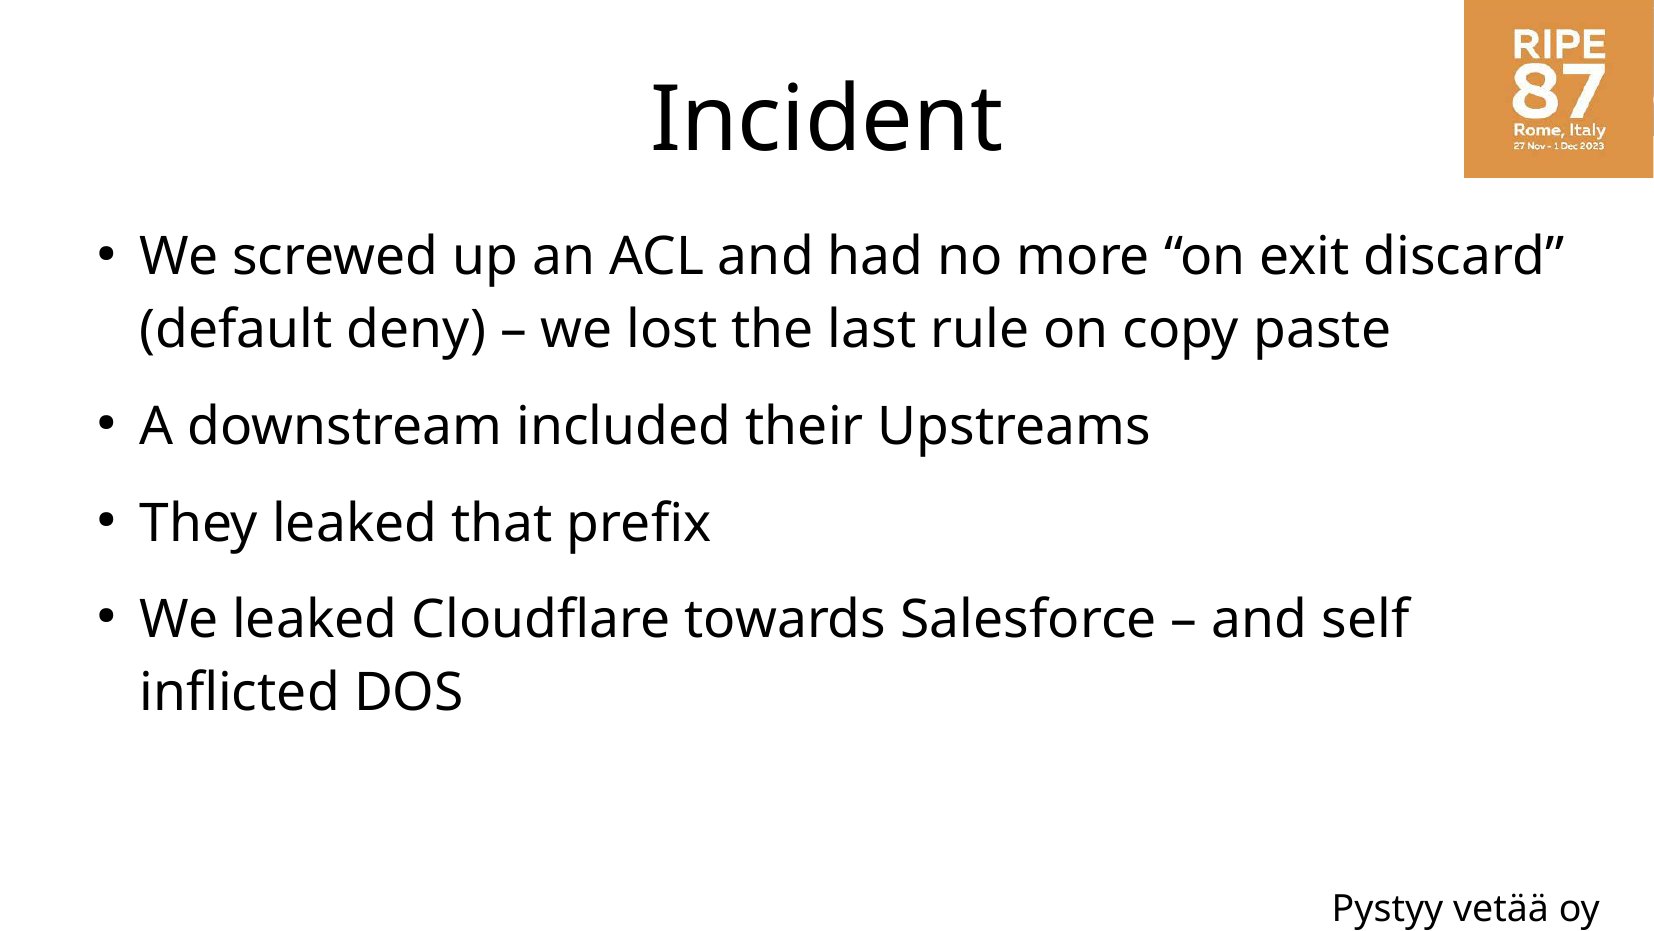

# Incident
We screwed up an ACL and had no more “on exit discard” (default deny) – we lost the last rule on copy paste
A downstream included their Upstreams
They leaked that prefix
We leaked Cloudflare towards Salesforce – and self inflicted DOS
Pystyy vetää oy